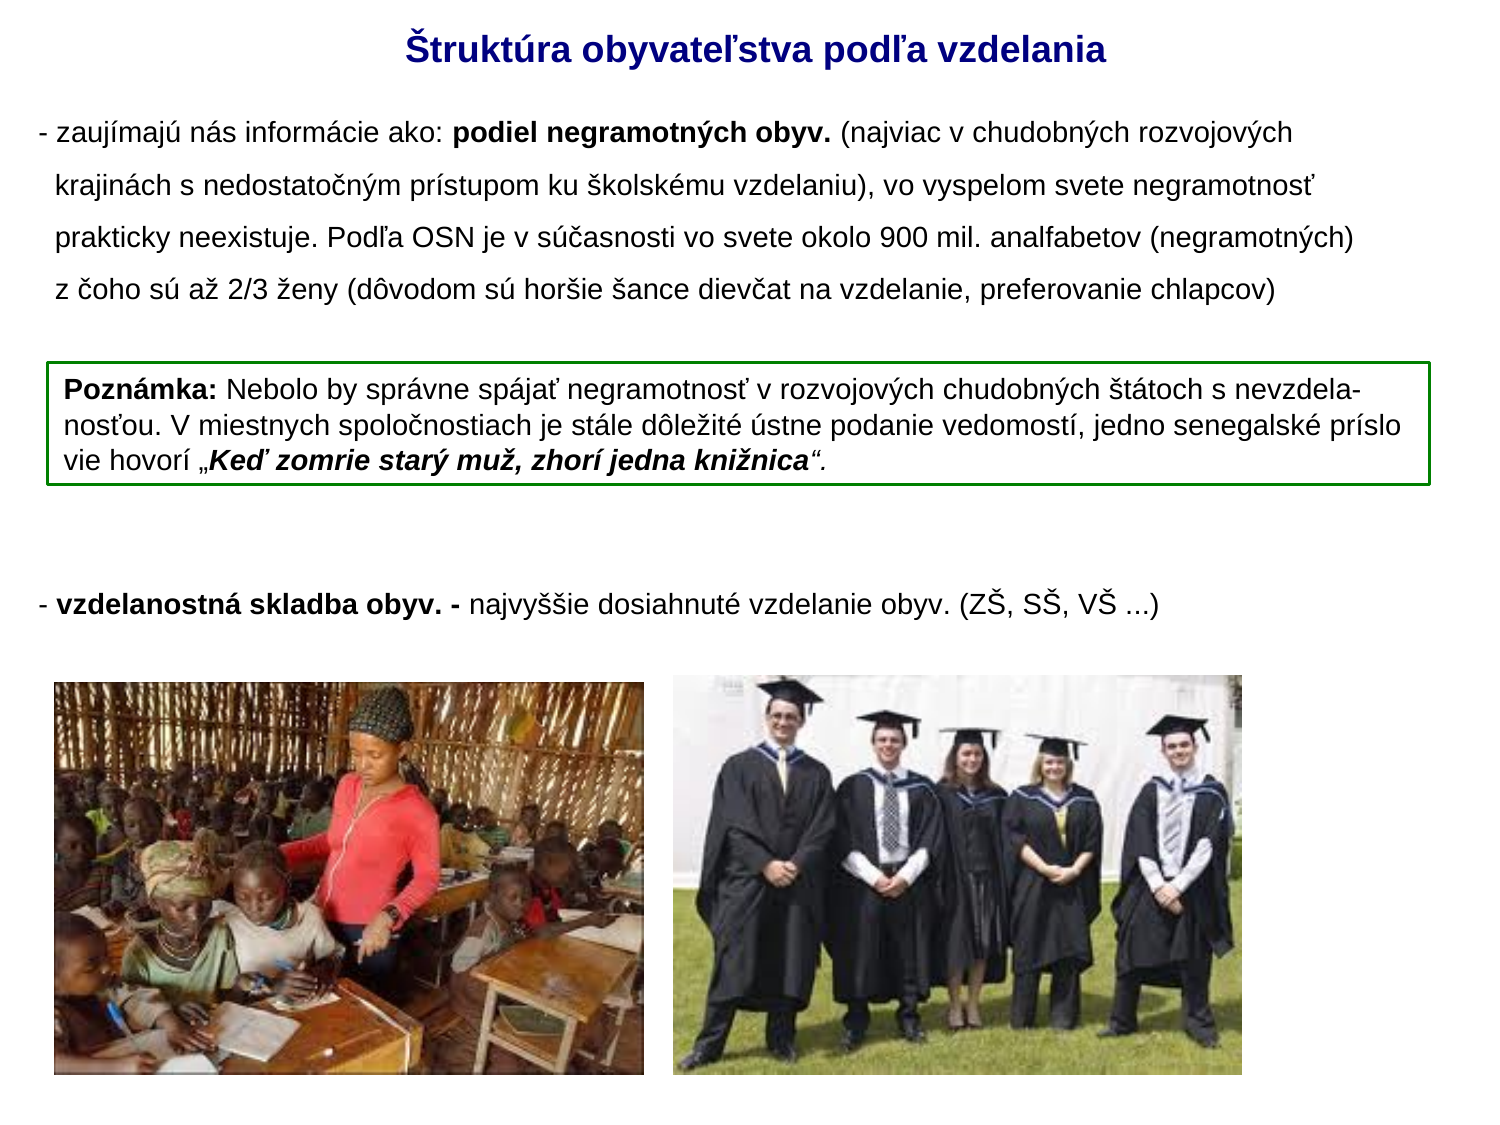

Štruktúra obyvateľstva podľa vzdelania
- zaujímajú nás informácie ako: podiel negramotných obyv. (najviac v chudobných rozvojových
 krajinách s nedostatočným prístupom ku školskému vzdelaniu), vo vyspelom svete negramotnosť
 prakticky neexistuje. Podľa OSN je v súčasnosti vo svete okolo 900 mil. analfabetov (negramotných)
 z čoho sú až 2/3 ženy (dôvodom sú horšie šance dievčat na vzdelanie, preferovanie chlapcov)
- vzdelanostná skladba obyv. - najvyššie dosiahnuté vzdelanie obyv. (ZŠ, SŠ, VŠ ...)
Poznámka: Nebolo by správne spájať negramotnosť v rozvojových chudobných štátoch s nevzdela-nosťou. V miestnych spoločnostiach je stále dôležité ústne podanie vedomostí, jedno senegalské príslo
vie hovorí „Keď zomrie starý muž, zhorí jedna knižnica“.